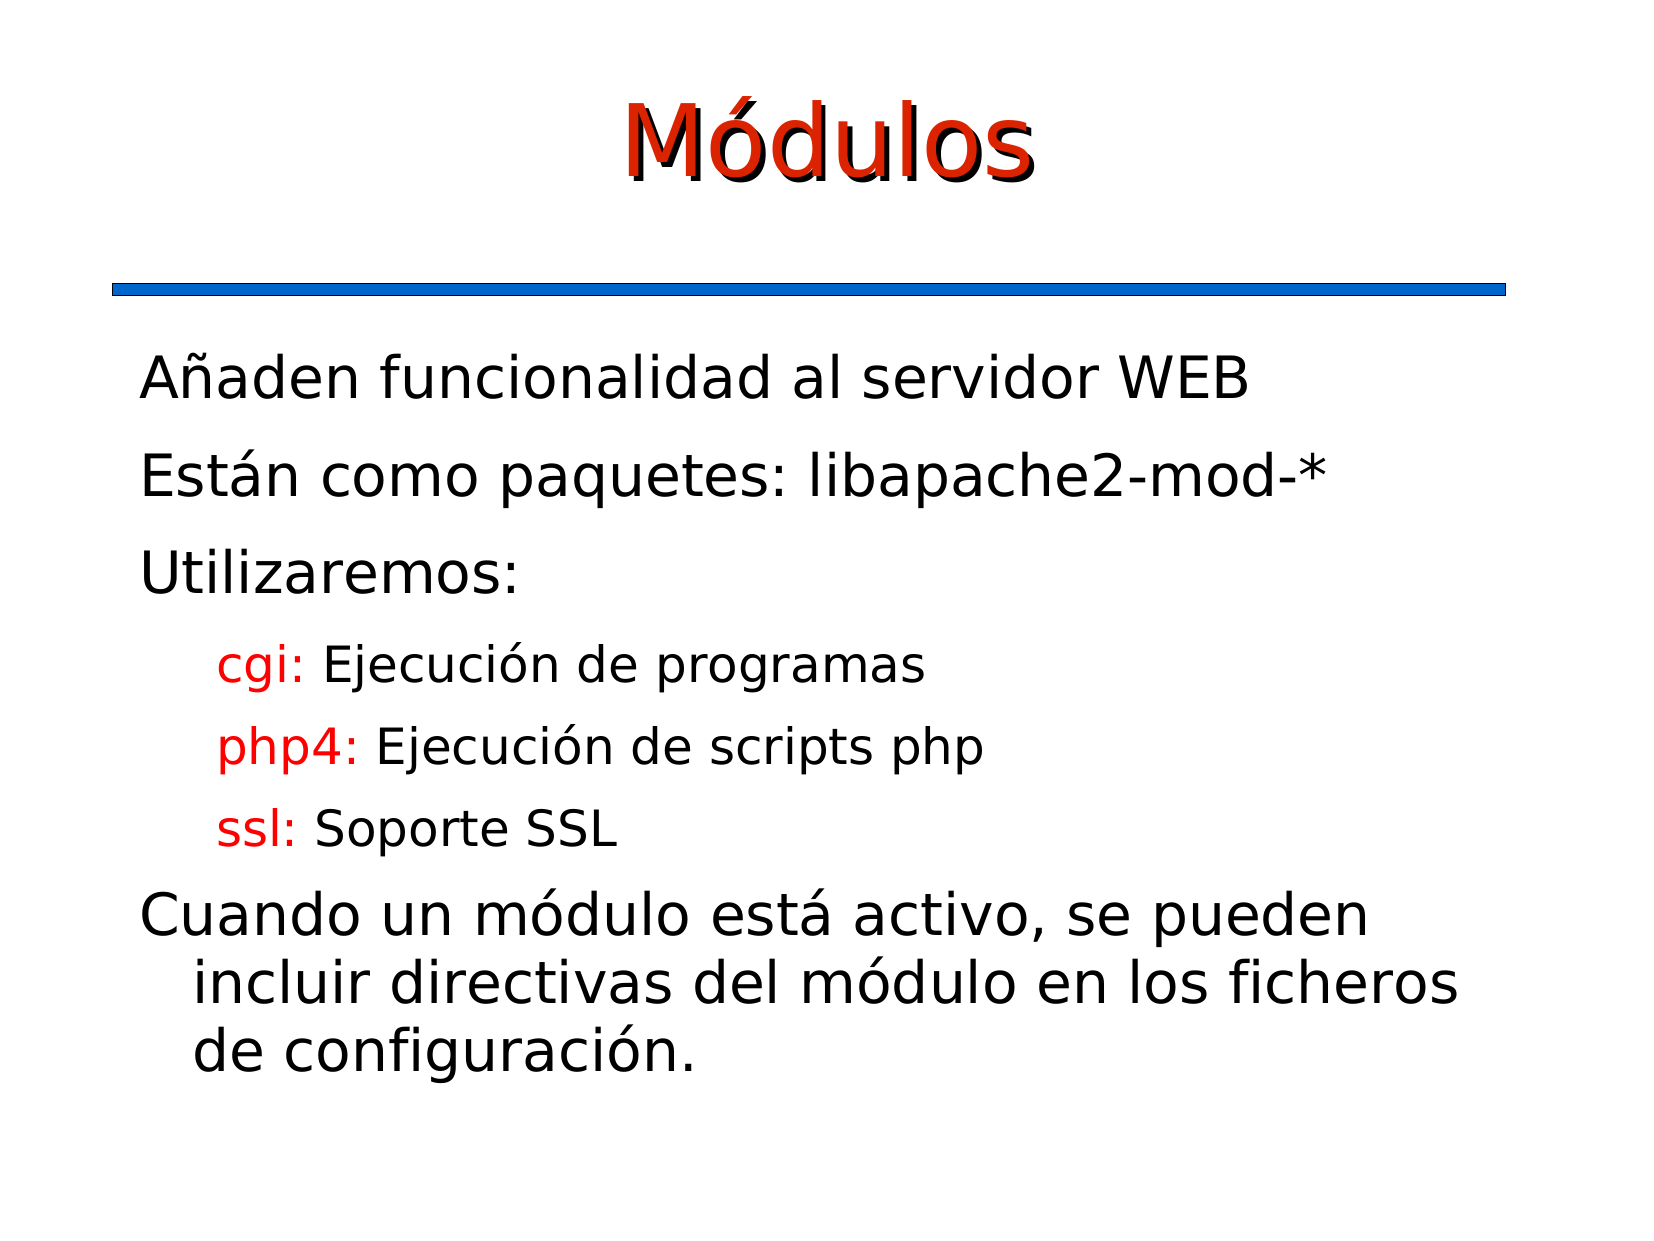

# Módulos
Añaden funcionalidad al servidor WEB
Están como paquetes: libapache2-mod-*
Utilizaremos:
cgi: Ejecución de programas
php4: Ejecución de scripts php
ssl: Soporte SSL
Cuando un módulo está activo, se pueden incluir directivas del módulo en los ficheros de configuración.